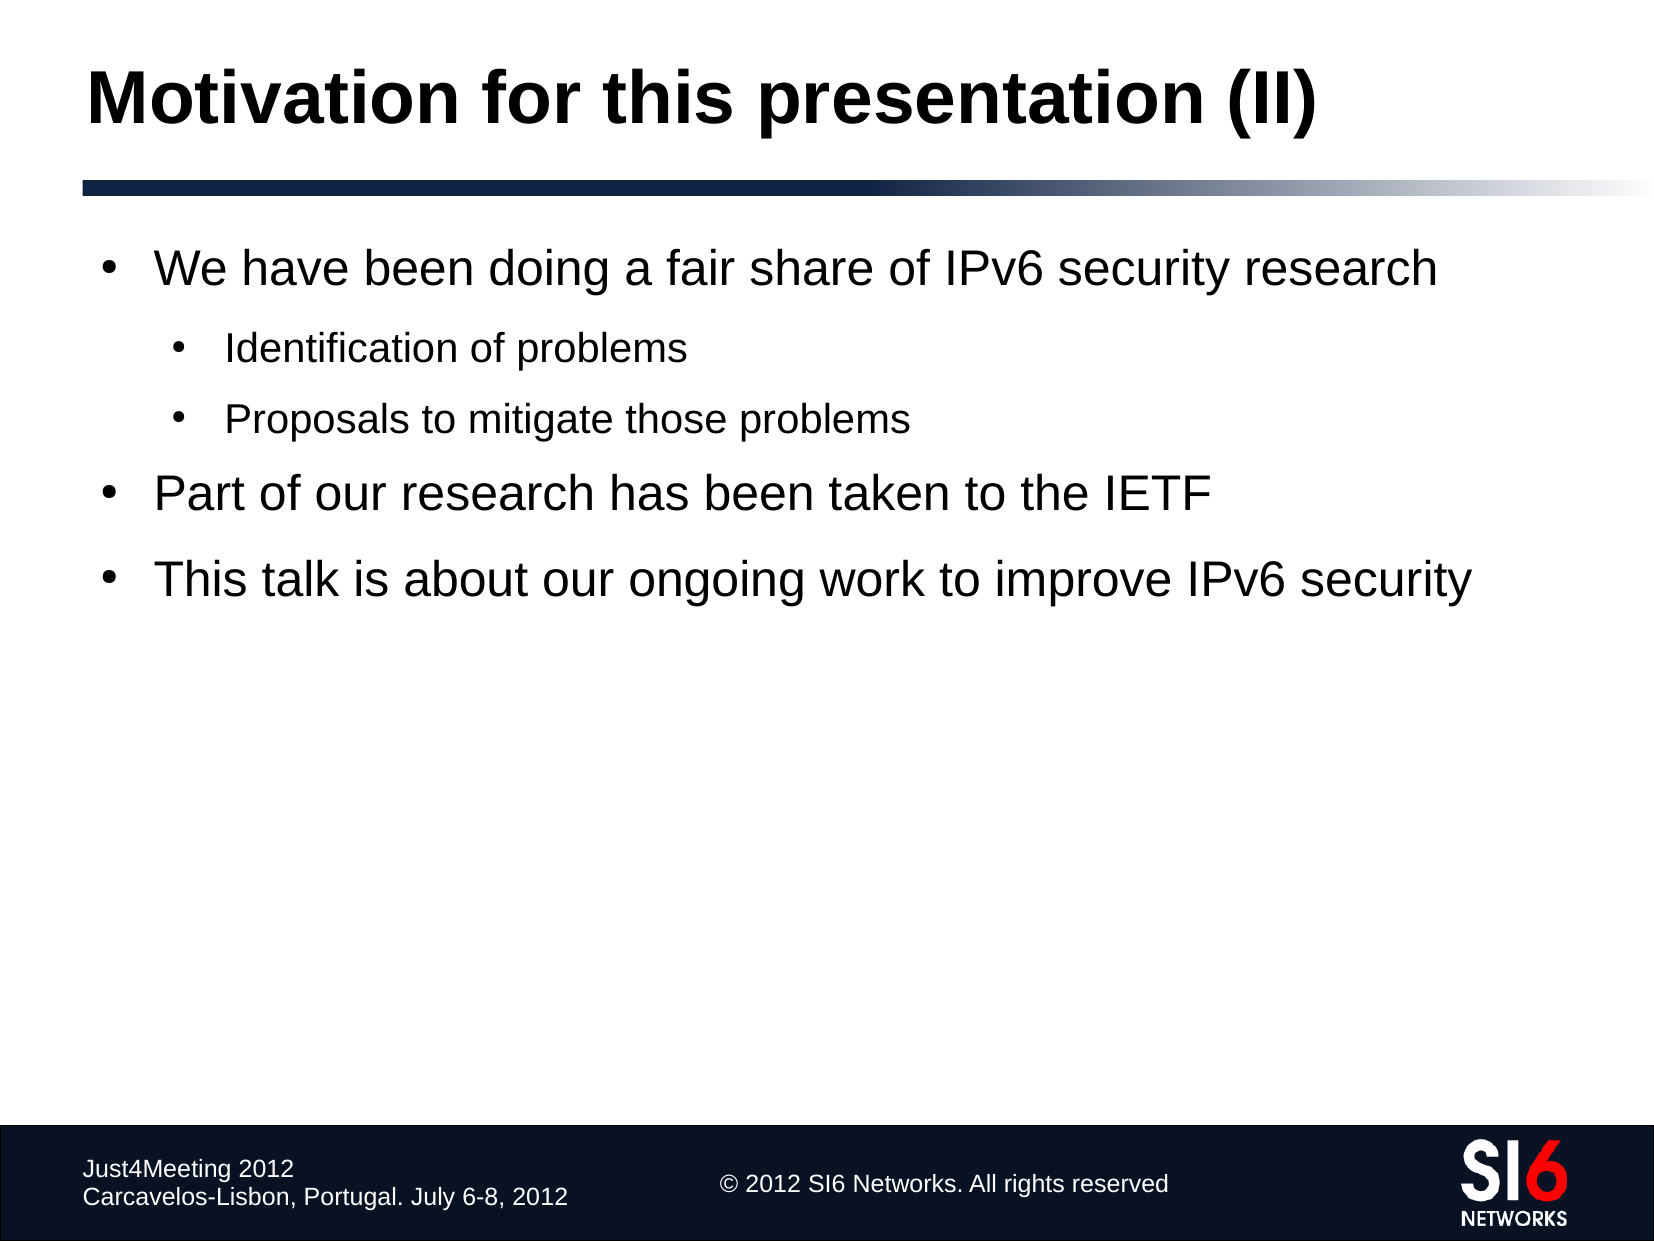

# Motivation for this presentation (II)
We have been doing a fair share of IPv6 security research
Identification of problems
Proposals to mitigate those problems
Part of our research has been taken to the IETF
This talk is about our ongoing work to improve IPv6 security